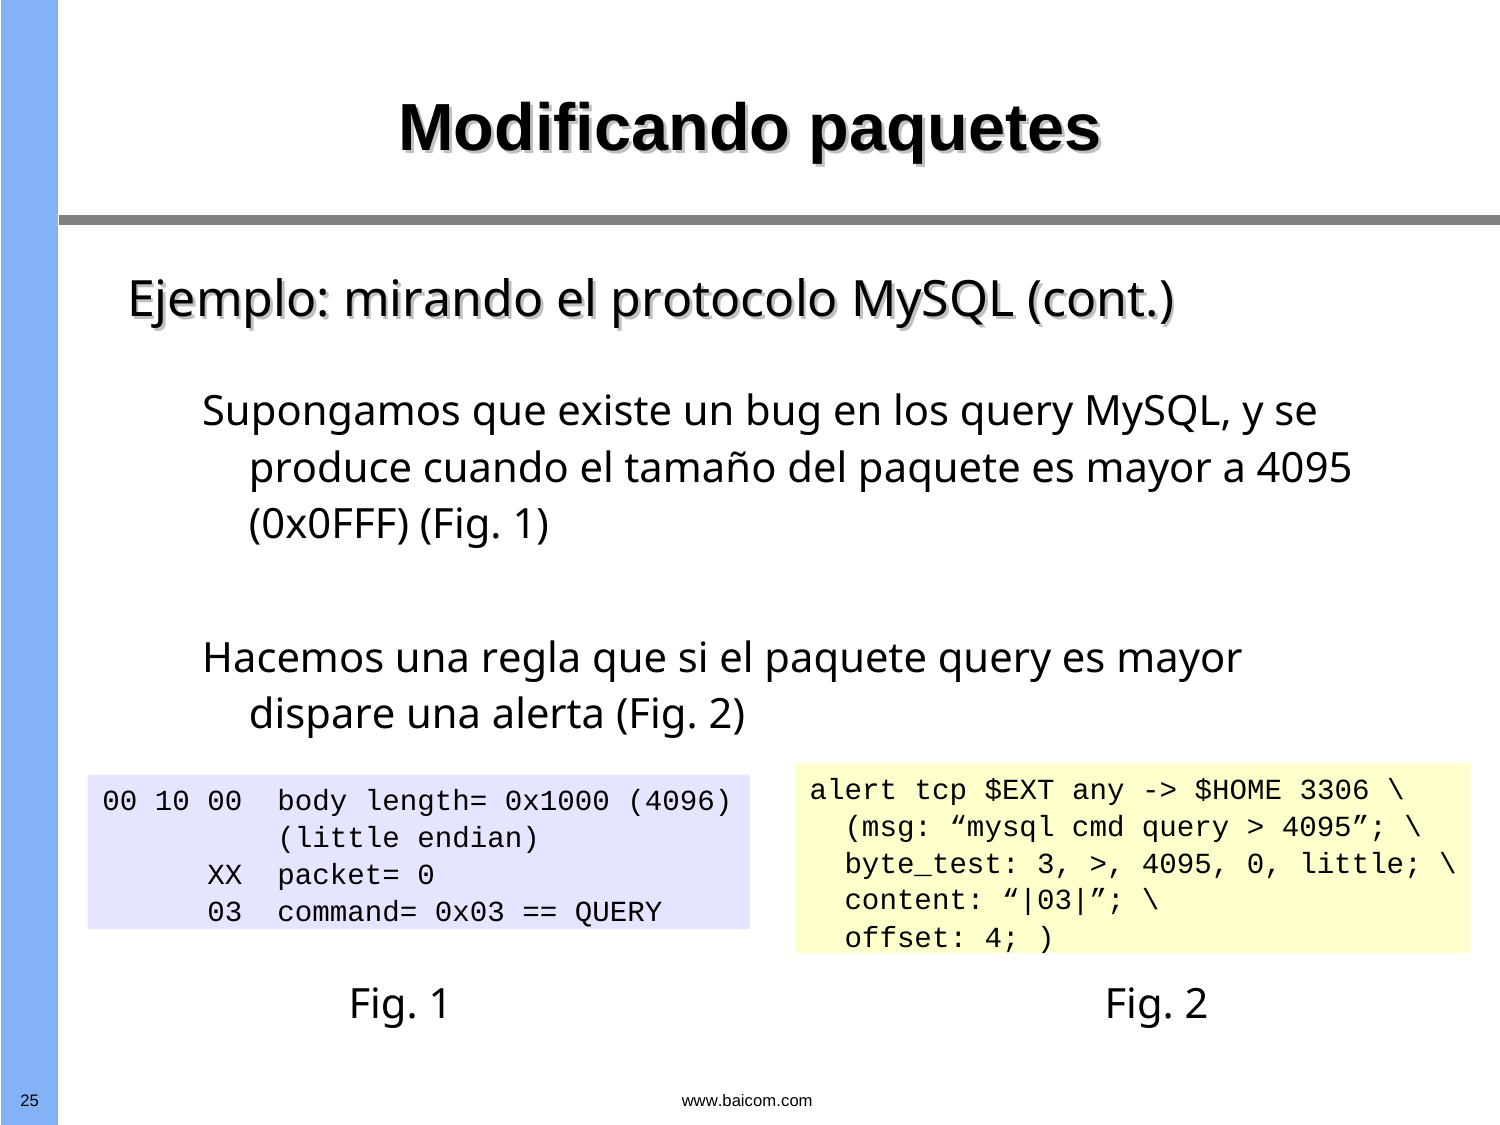

Modificando paquetes
# Ejemplo: mirando el protocolo MySQL (cont.)
Supongamos que existe un bug en los query MySQL, y se produce cuando el tamaño del paquete es mayor a 4095 (0x0FFF) (Fig. 1)
Hacemos una regla que si el paquete query es mayor dispare una alerta (Fig. 2)
alert tcp $EXT any -> $HOME 3306 \
 (msg: “mysql cmd query > 4095”; \
 byte_test: 3, >, 4095, 0, little; \
 content: “|03|”; \
 offset: 4; )
00 10 00 body length= 0x1000 (4096)
 (little endian)
 XX packet= 0
 03 command= 0x03 == QUERY
Fig. 1
Fig. 2
25
www.baicom.com